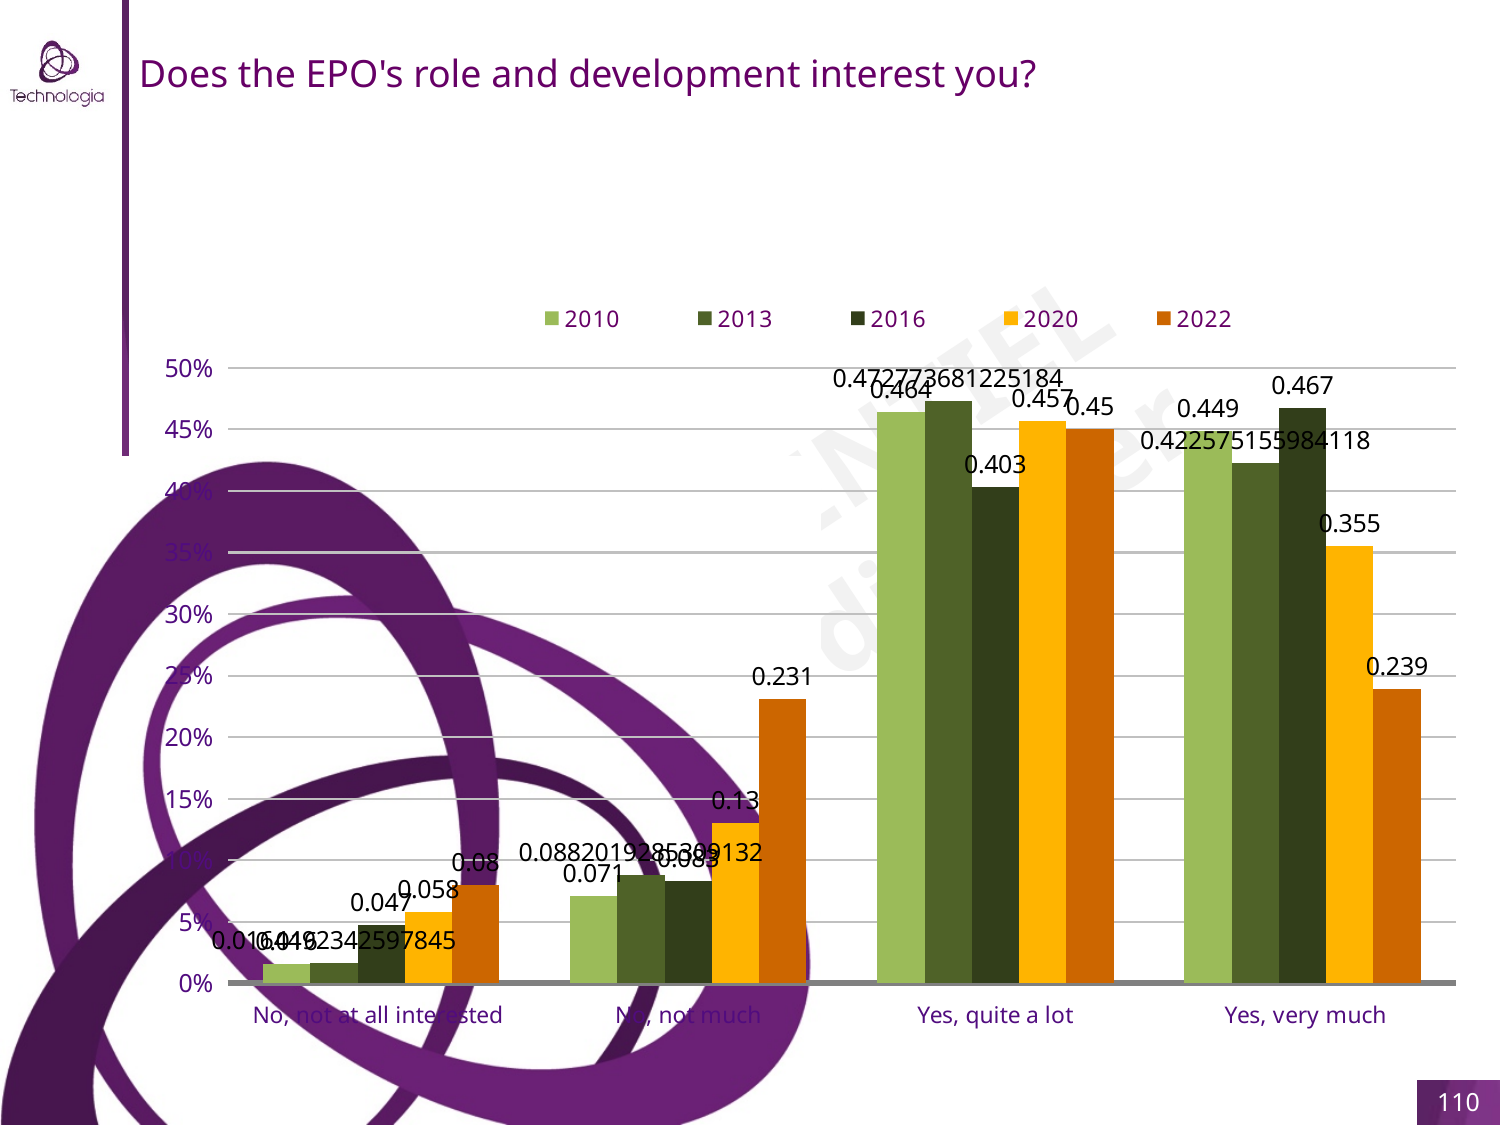

# Does the EPO's role and development interest you?
### Chart
| Category | 2010 | 2013 | 2016 | 2020 | 2022 |
|---|---|---|---|---|---|
| No, not at all interested | 0.016 | 0.0164492342597845 | 0.047 | 0.058 | 0.08 |
| No, not much | 0.071 | 0.0882019285309132 | 0.083 | 0.13 | 0.231 |
| Yes, quite a lot | 0.464 | 0.472773681225184 | 0.403 | 0.457 | 0.45 |
| Yes, very much | 0.449 | 0.422575155984118 | 0.467 | 0.355 | 0.239 |